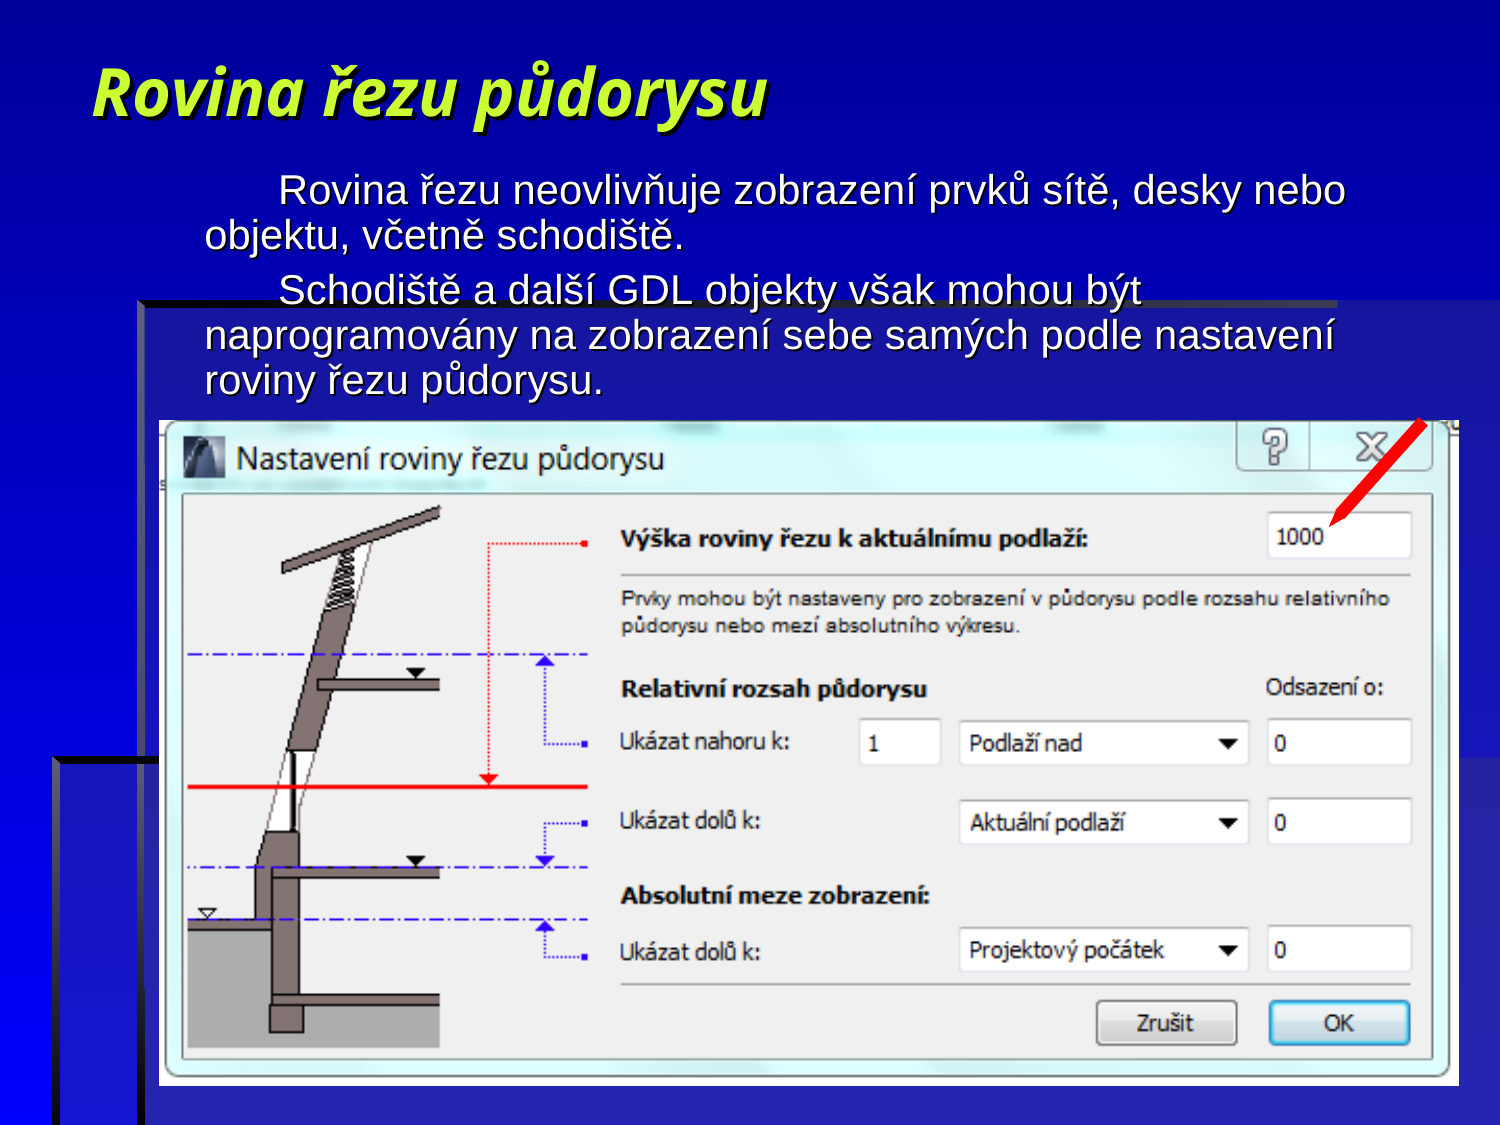

# Rovina řezu půdorysu
	Rovina řezu neovlivňuje zobrazení prvků sítě, desky nebo objektu, včetně schodiště.
	Schodiště a další GDL objekty však mohou být naprogramovány na zobrazení sebe samých podle nastavení roviny řezu půdorysu.